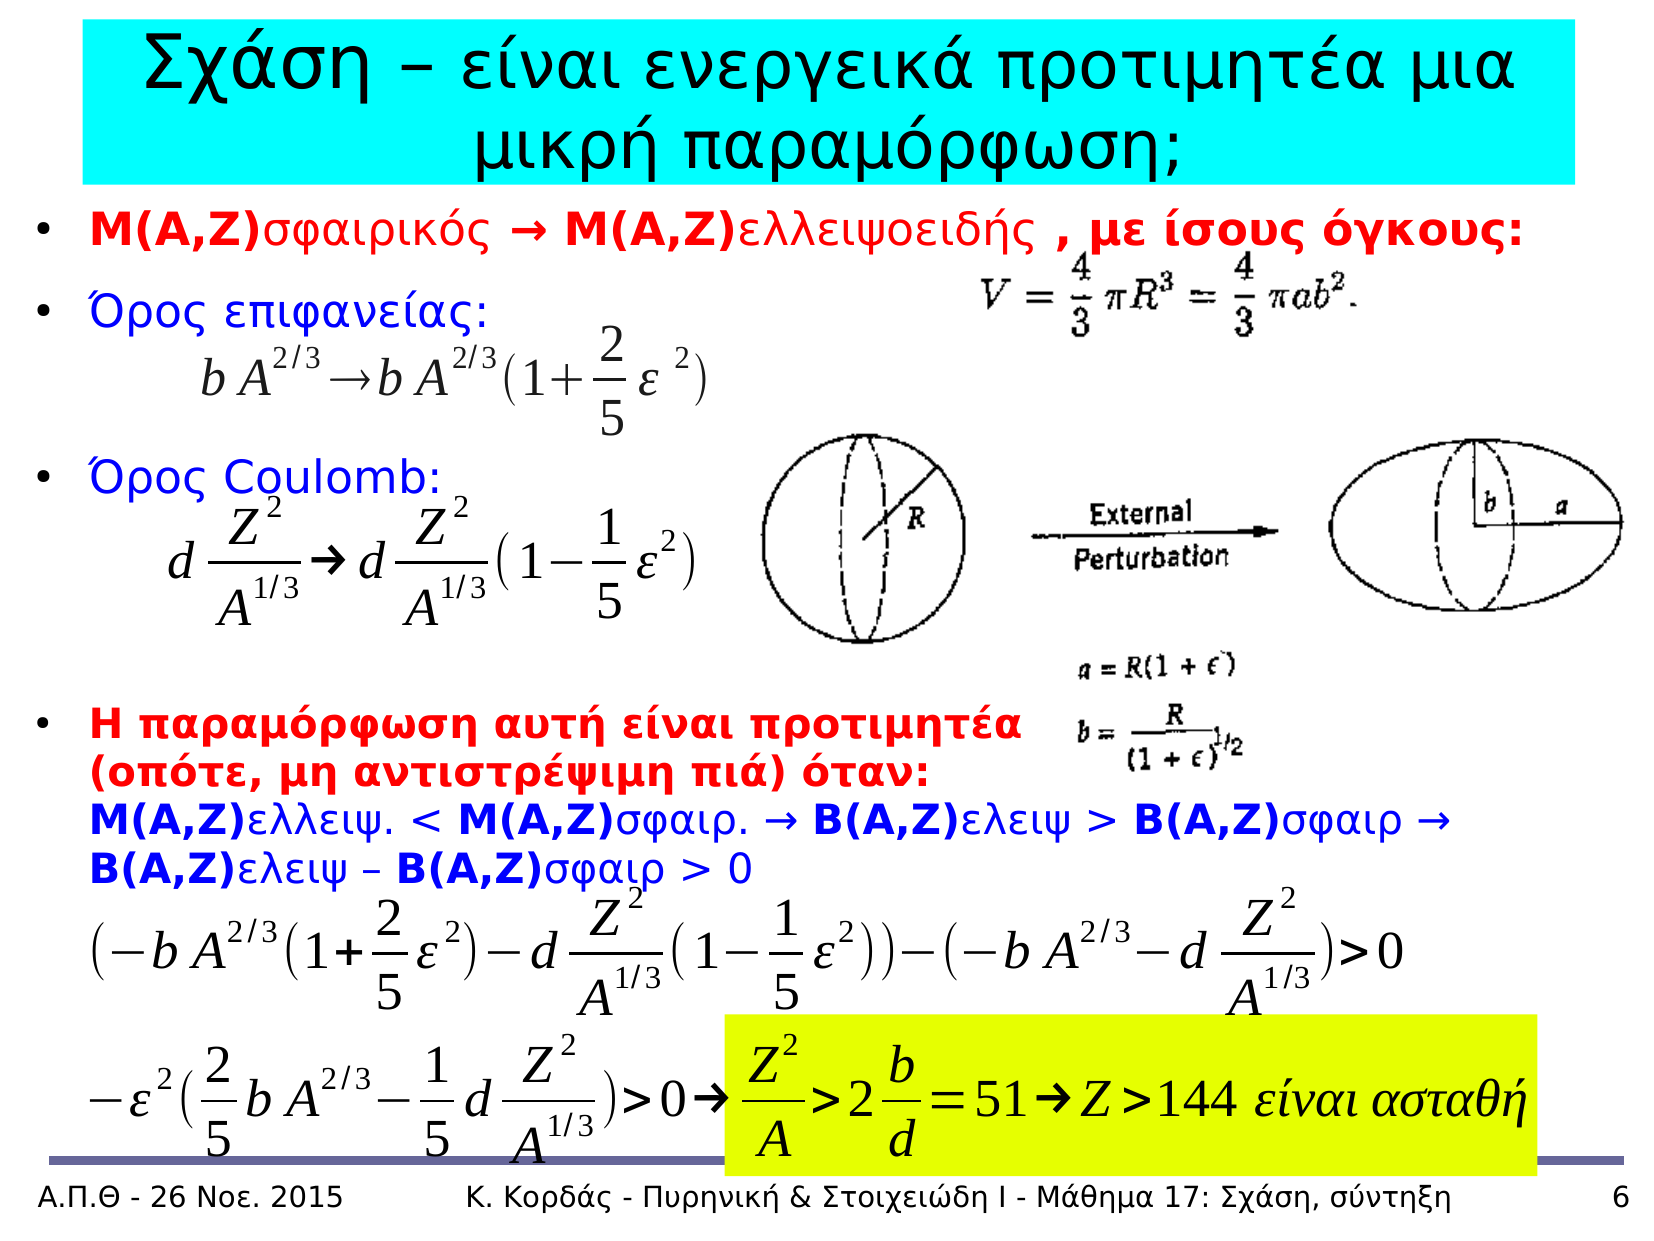

# Σχάση – είναι ενεργεικά προτιμητέα μια μικρή παραμόρφωση;
Μ(Α,Ζ)σφαιρικός → M(A,Z)ελλειψοειδής , με ίσους όγκους:
Όρος επιφανείας:
Όρος Coulomb:
Η παραμόρφωση αυτή είναι προτιμητέα (οπότε, μη αντιστρέψιμη πιά) όταν: Μ(Α,Ζ)ελλειψ. < Μ(Α,Ζ)σφαιρ. → Β(Α,Ζ)ελειψ > Β(Α,Ζ)σφαιρ → Β(Α,Ζ)ελειψ – Β(Α,Ζ)σφαιρ > 0
Α.Π.Θ - 26 Νοε. 2015
Κ. Κορδάς - Πυρηνική & Στοιχειώδη Ι - Μάθημα 17: Σχάση, σύντηξη
6